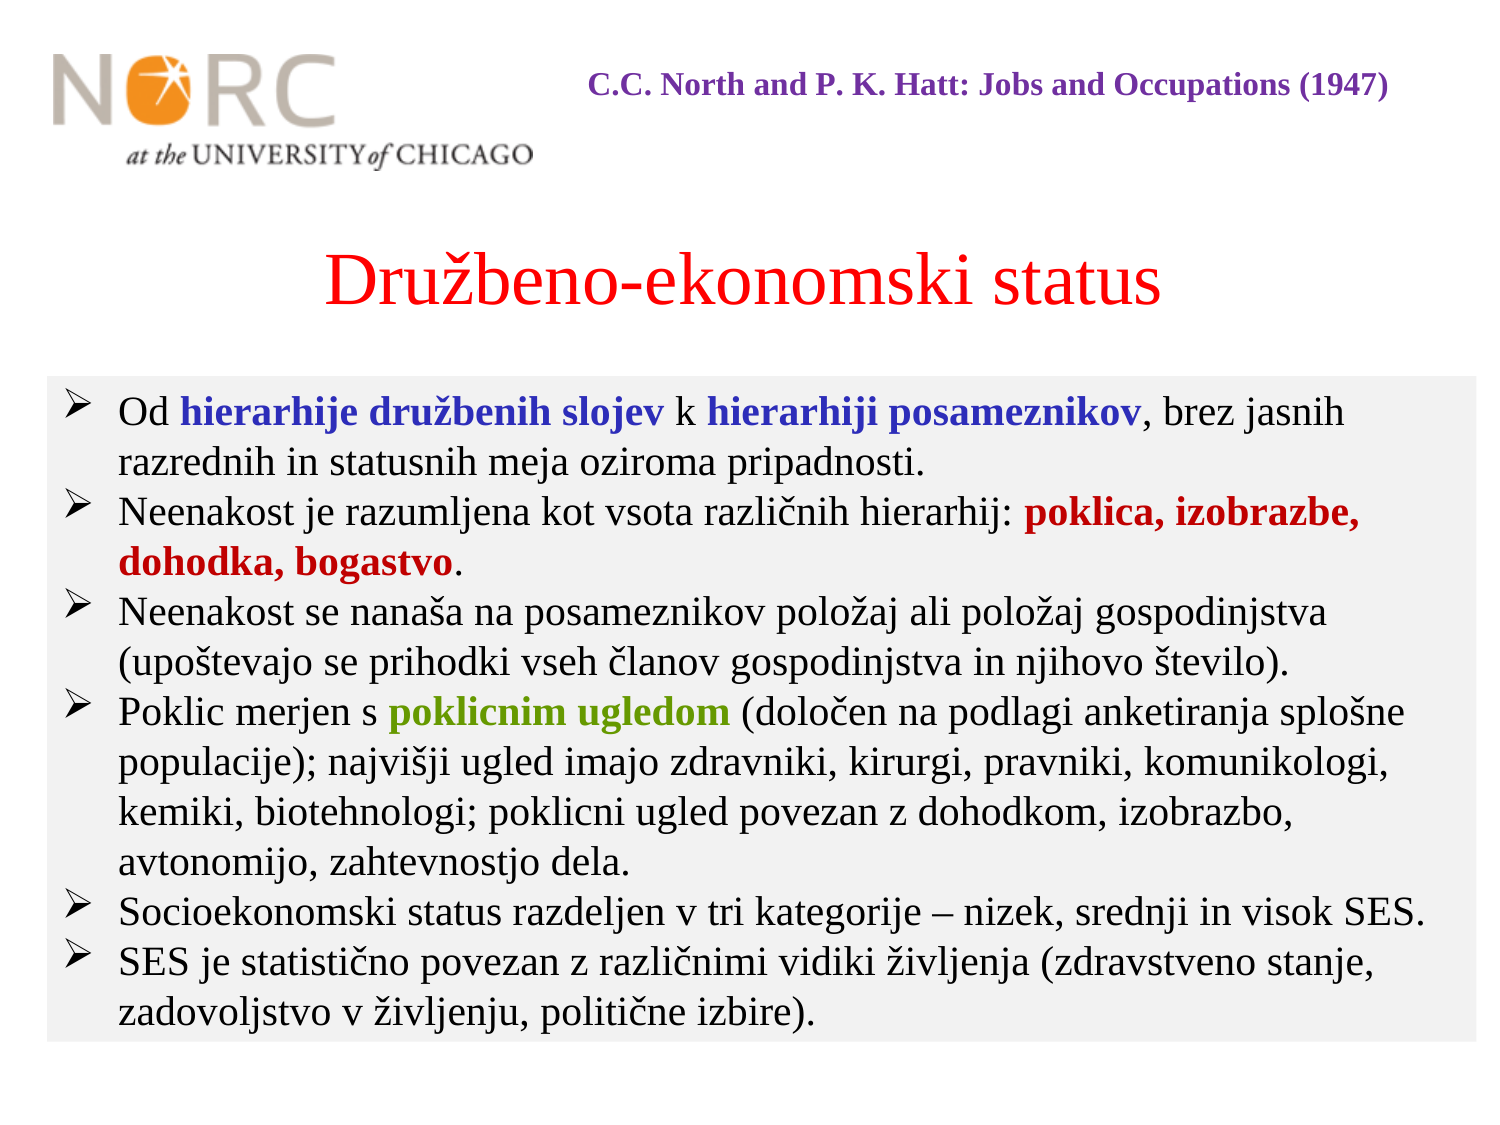

C.C. North and P. K. Hatt: Jobs and Occupations (1947)
# Družbeno-ekonomski status
Od hierarhije družbenih slojev k hierarhiji posameznikov, brez jasnih razrednih in statusnih meja oziroma pripadnosti.
Neenakost je razumljena kot vsota različnih hierarhij: poklica, izobrazbe, dohodka, bogastvo.
Neenakost se nanaša na posameznikov položaj ali položaj gospodinjstva (upoštevajo se prihodki vseh članov gospodinjstva in njihovo število).
Poklic merjen s poklicnim ugledom (določen na podlagi anketiranja splošne populacije); najvišji ugled imajo zdravniki, kirurgi, pravniki, komunikologi, kemiki, biotehnologi; poklicni ugled povezan z dohodkom, izobrazbo, avtonomijo, zahtevnostjo dela.
Socioekonomski status razdeljen v tri kategorije – nizek, srednji in visok SES.
SES je statistično povezan z različnimi vidiki življenja (zdravstveno stanje, zadovoljstvo v življenju, politične izbire).